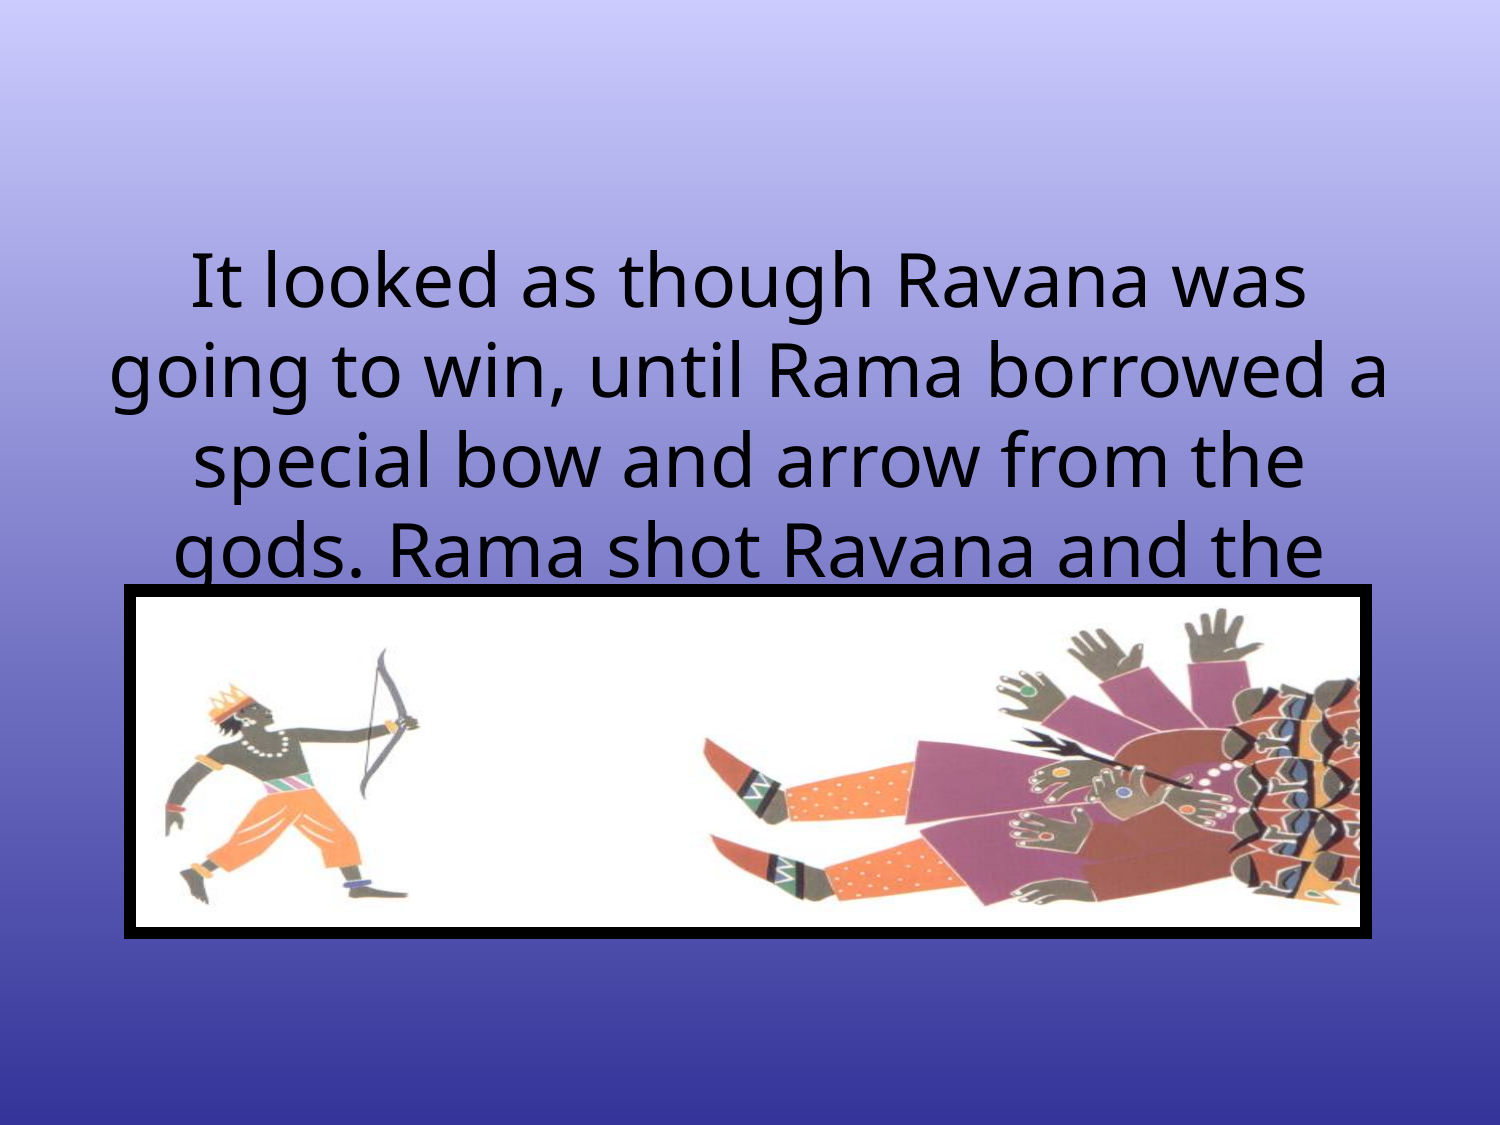

It looked as though Ravana was going to win, until Rama borrowed a special bow and arrow from the gods. Rama shot Ravana and the battle was won.